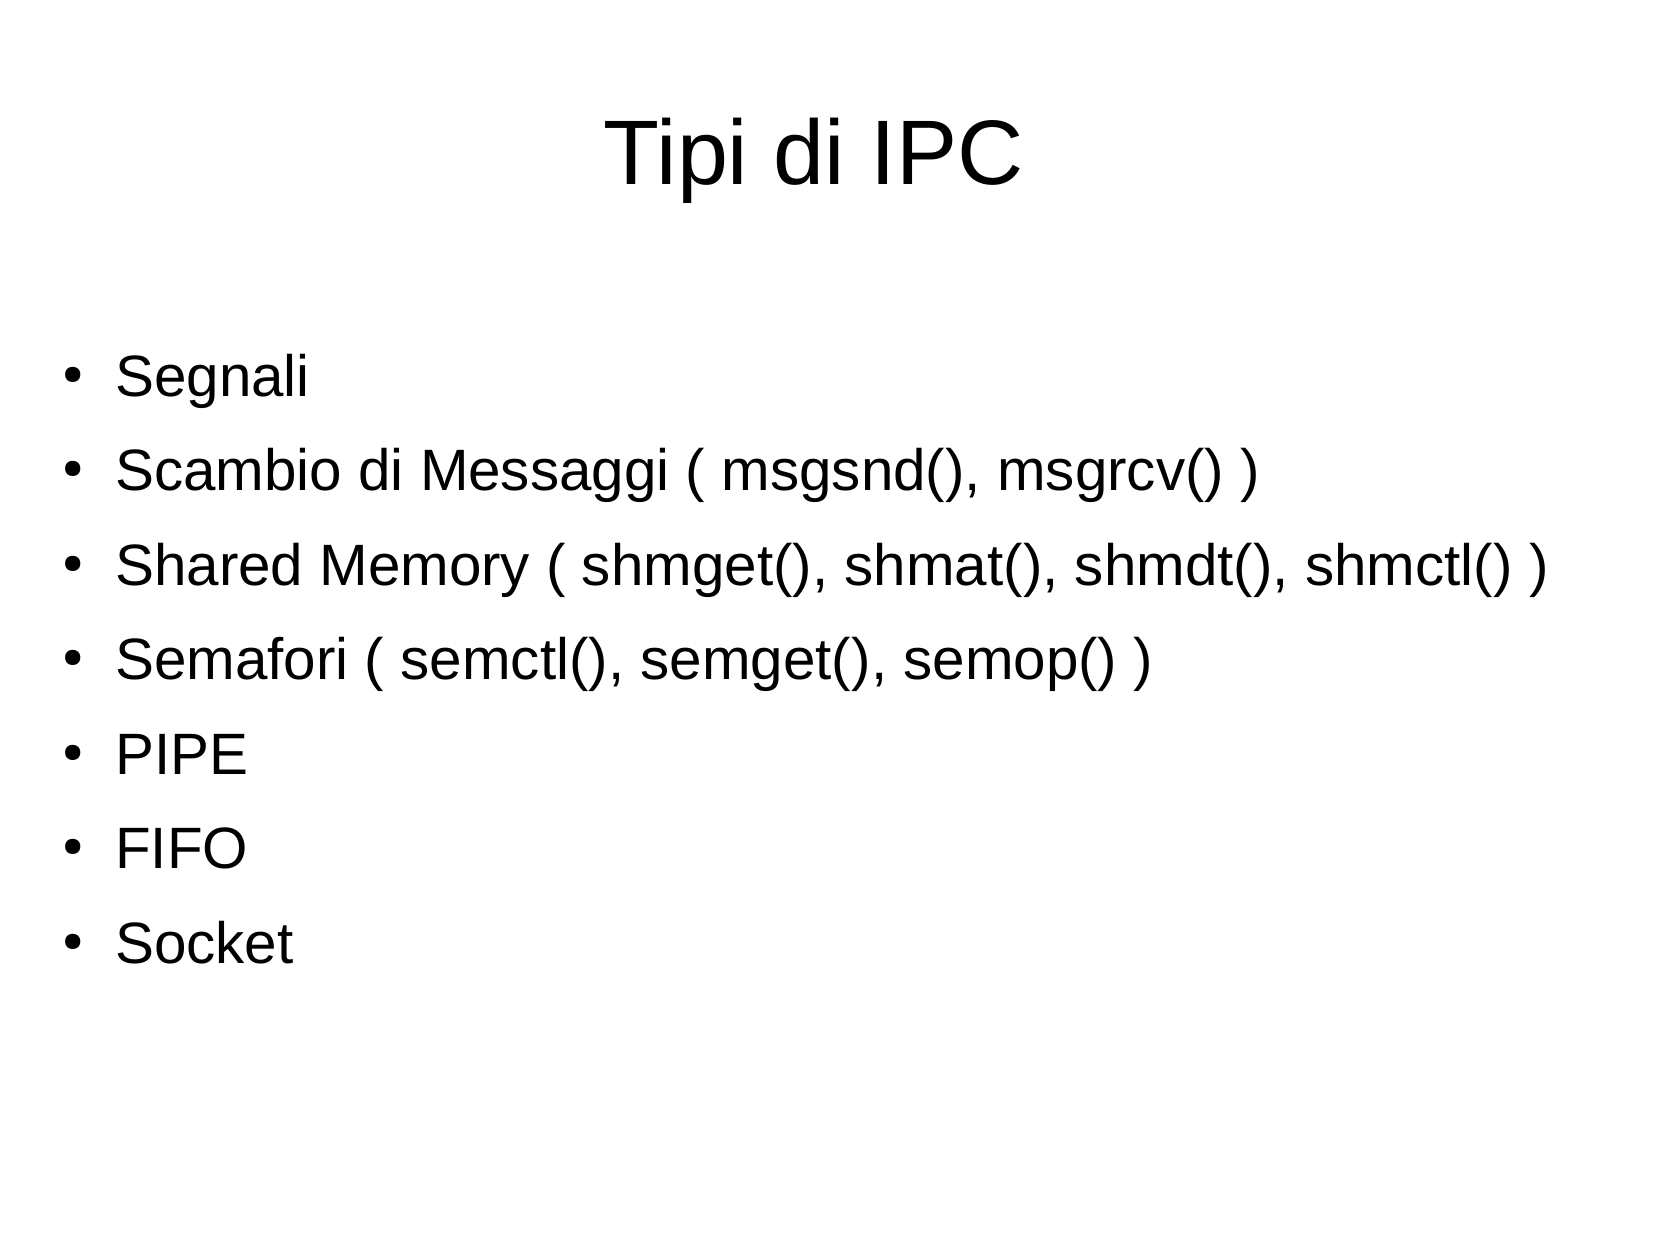

# Tipi di IPC
Segnali
Scambio di Messaggi ( msgsnd(), msgrcv() )
Shared Memory ( shmget(), shmat(), shmdt(), shmctl() )
Semafori ( semctl(), semget(), semop() )
PIPE
FIFO
Socket